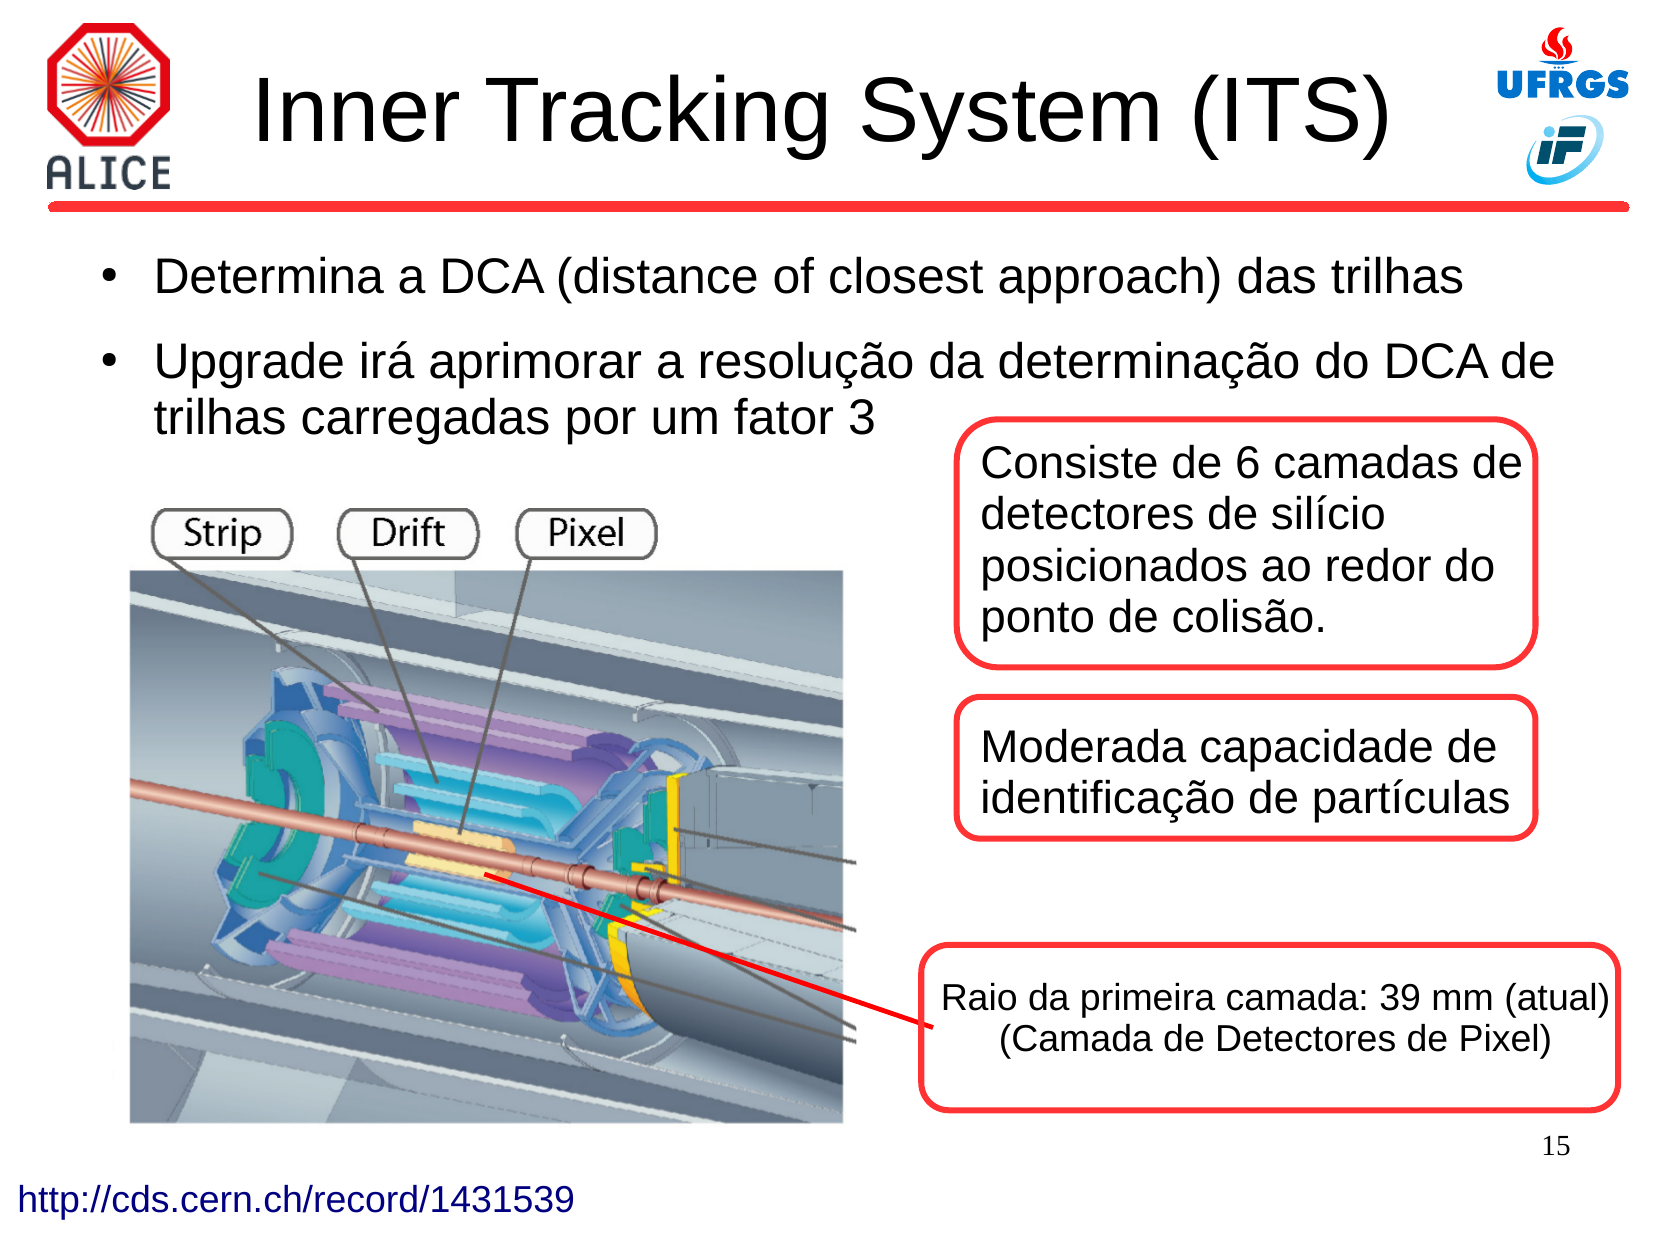

# Inner Tracking System (ITS)
Determina a DCA (distance of closest approach) das trilhas
Upgrade irá aprimorar a resolução da determinação do DCA de trilhas carregadas por um fator 3
Consiste de 6 camadas de detectores de silício posicionados ao redor do ponto de colisão.
Moderada capacidade de identificação de partículas
Raio da primeira camada: 39 mm (atual)
(Camada de Detectores de Pixel)
15
http://cds.cern.ch/record/1431539